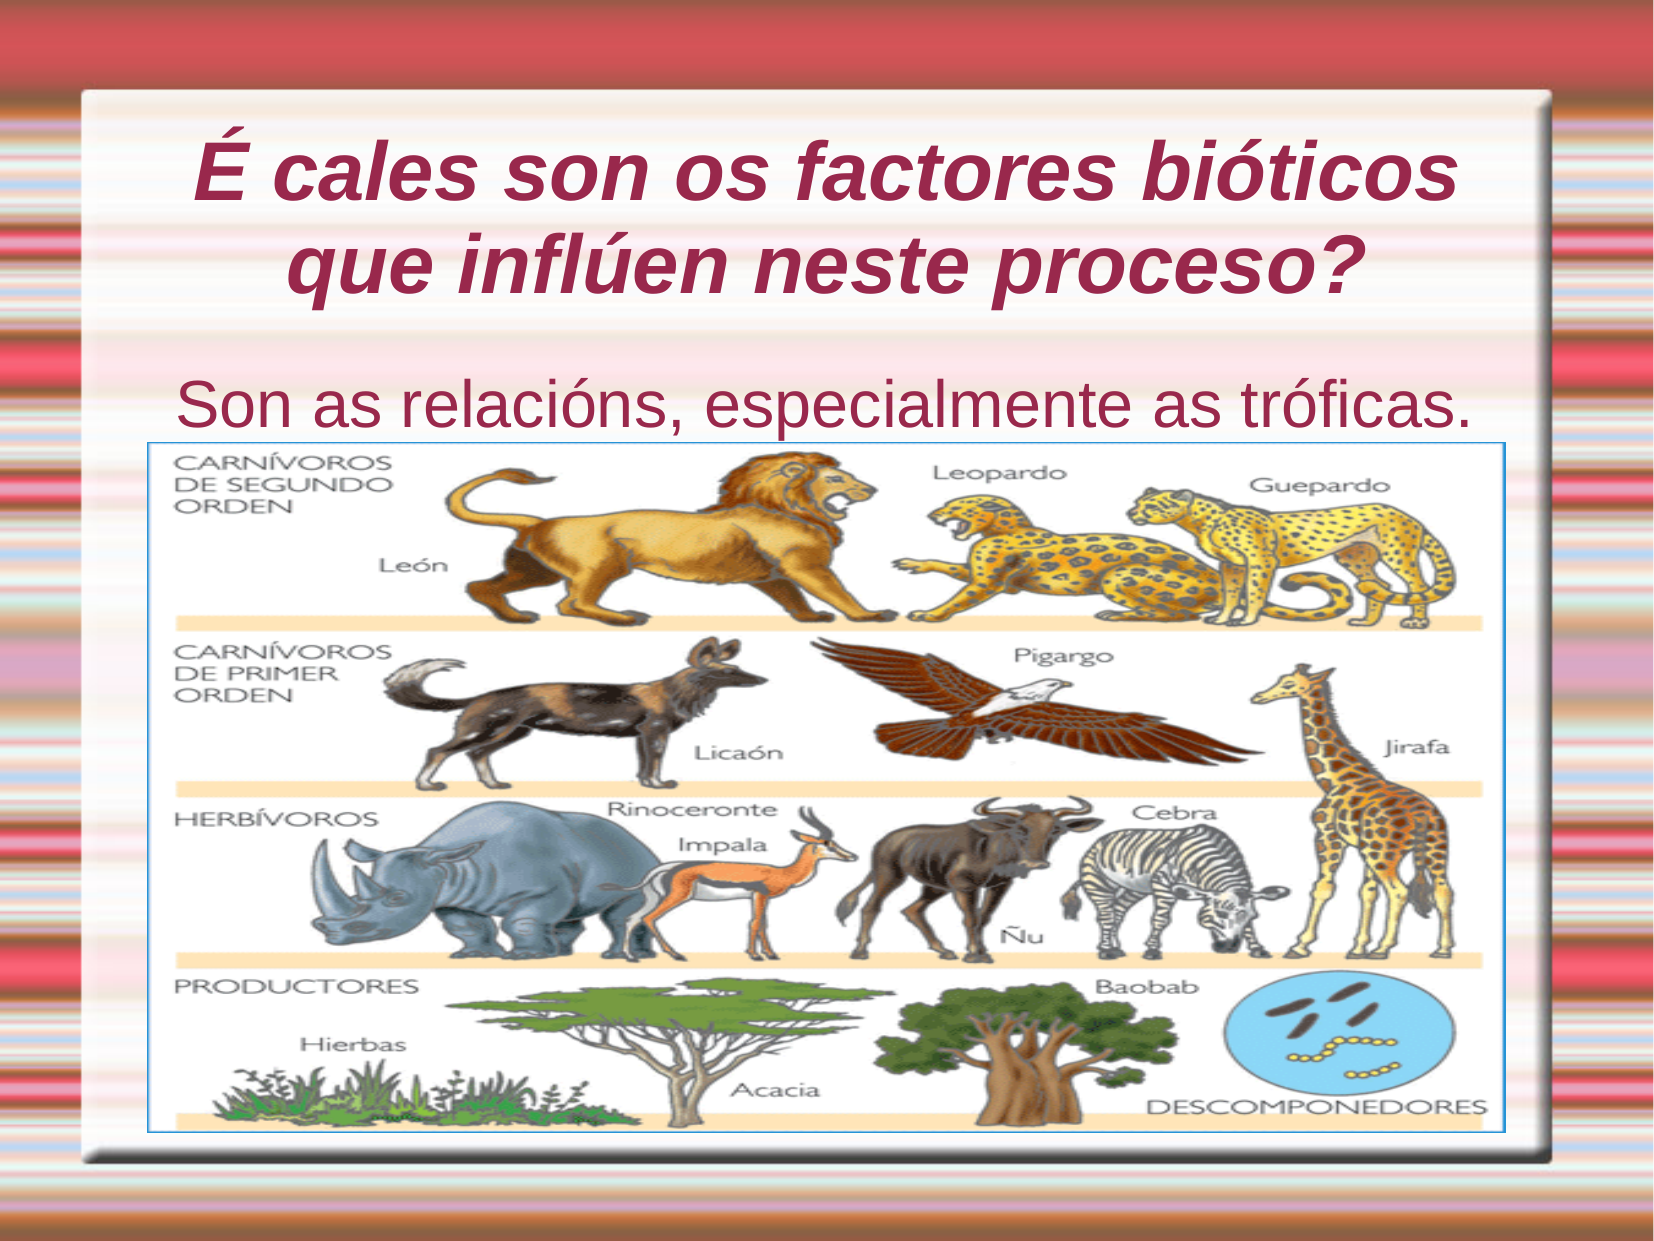

# É cales son os factores bióticos que inflúen neste proceso?
Son as relacións, especialmente as tróficas.